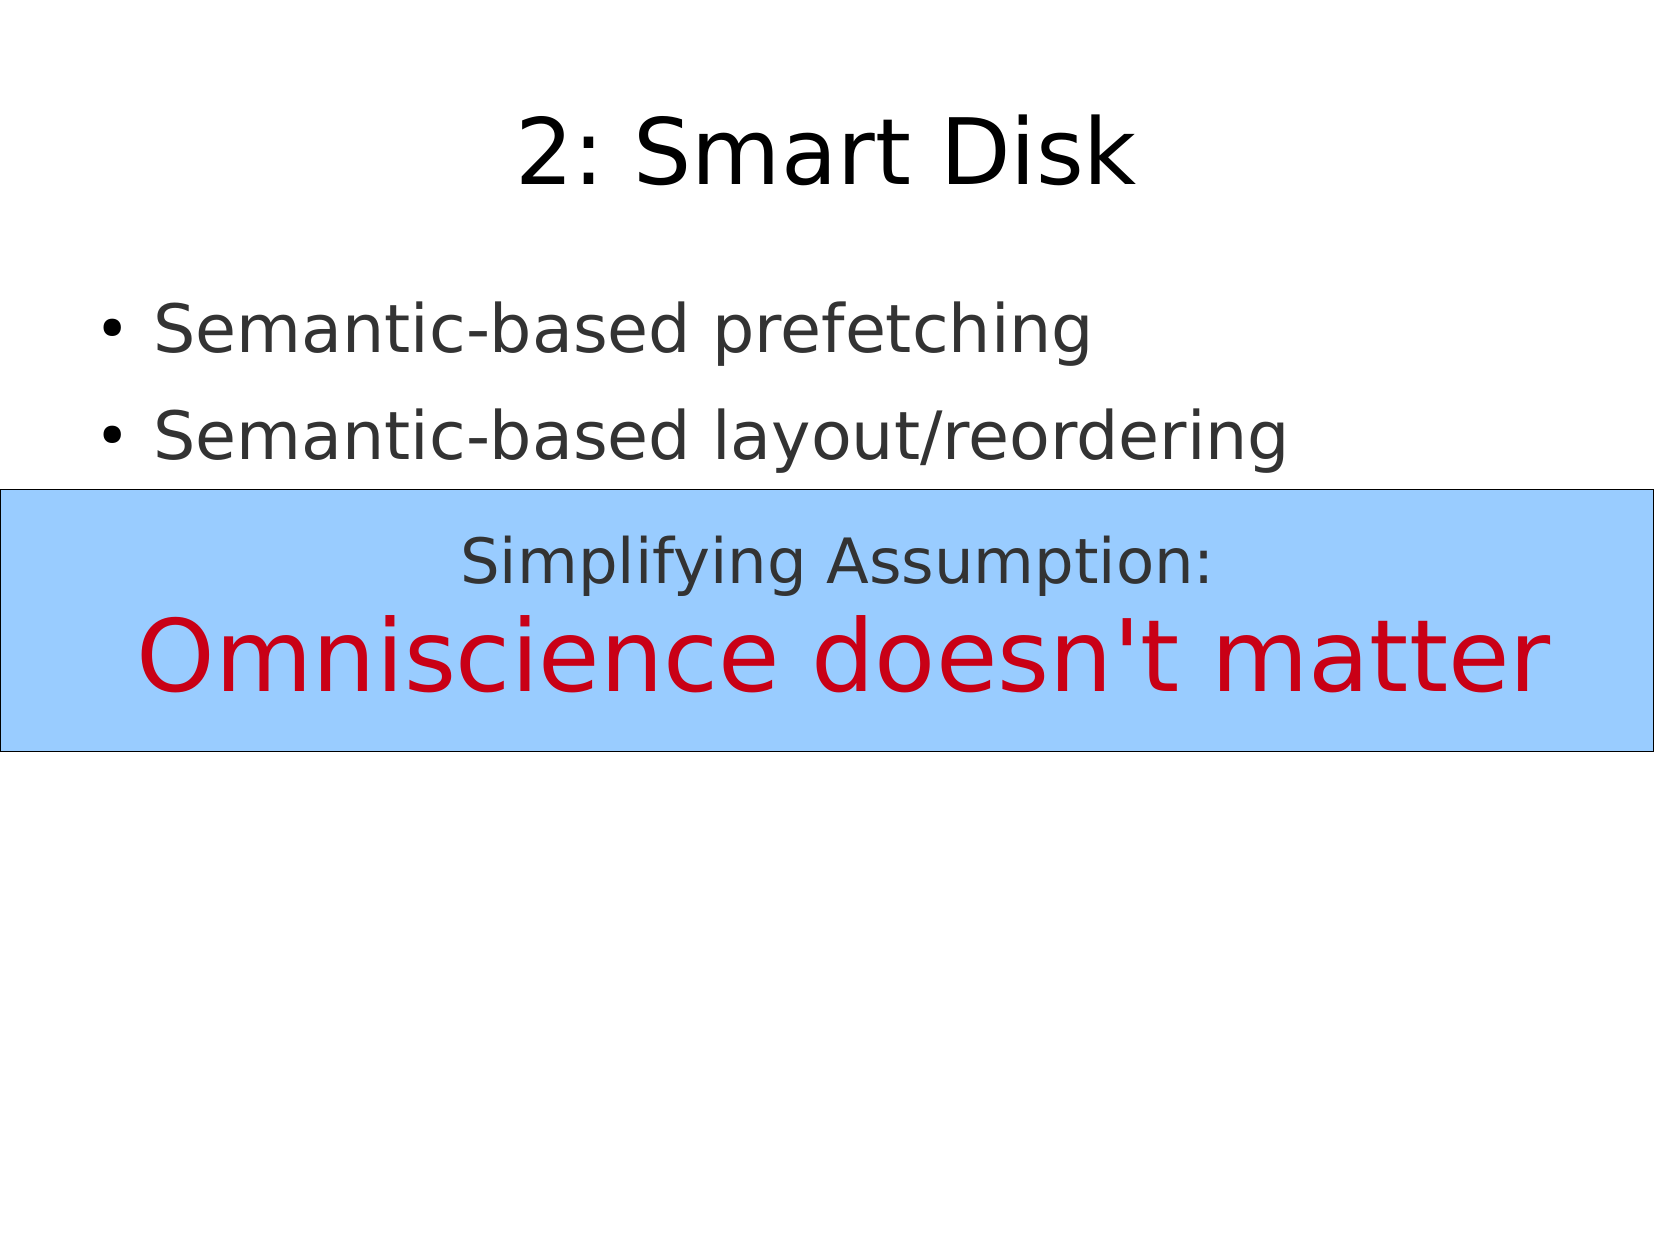

# 2: Smart Disk
Semantic-based prefetching
Semantic-based layout/reordering
“File-aware block level storage”
Efficient inference
Simplifying Assumption:
Omniscience doesn't matter